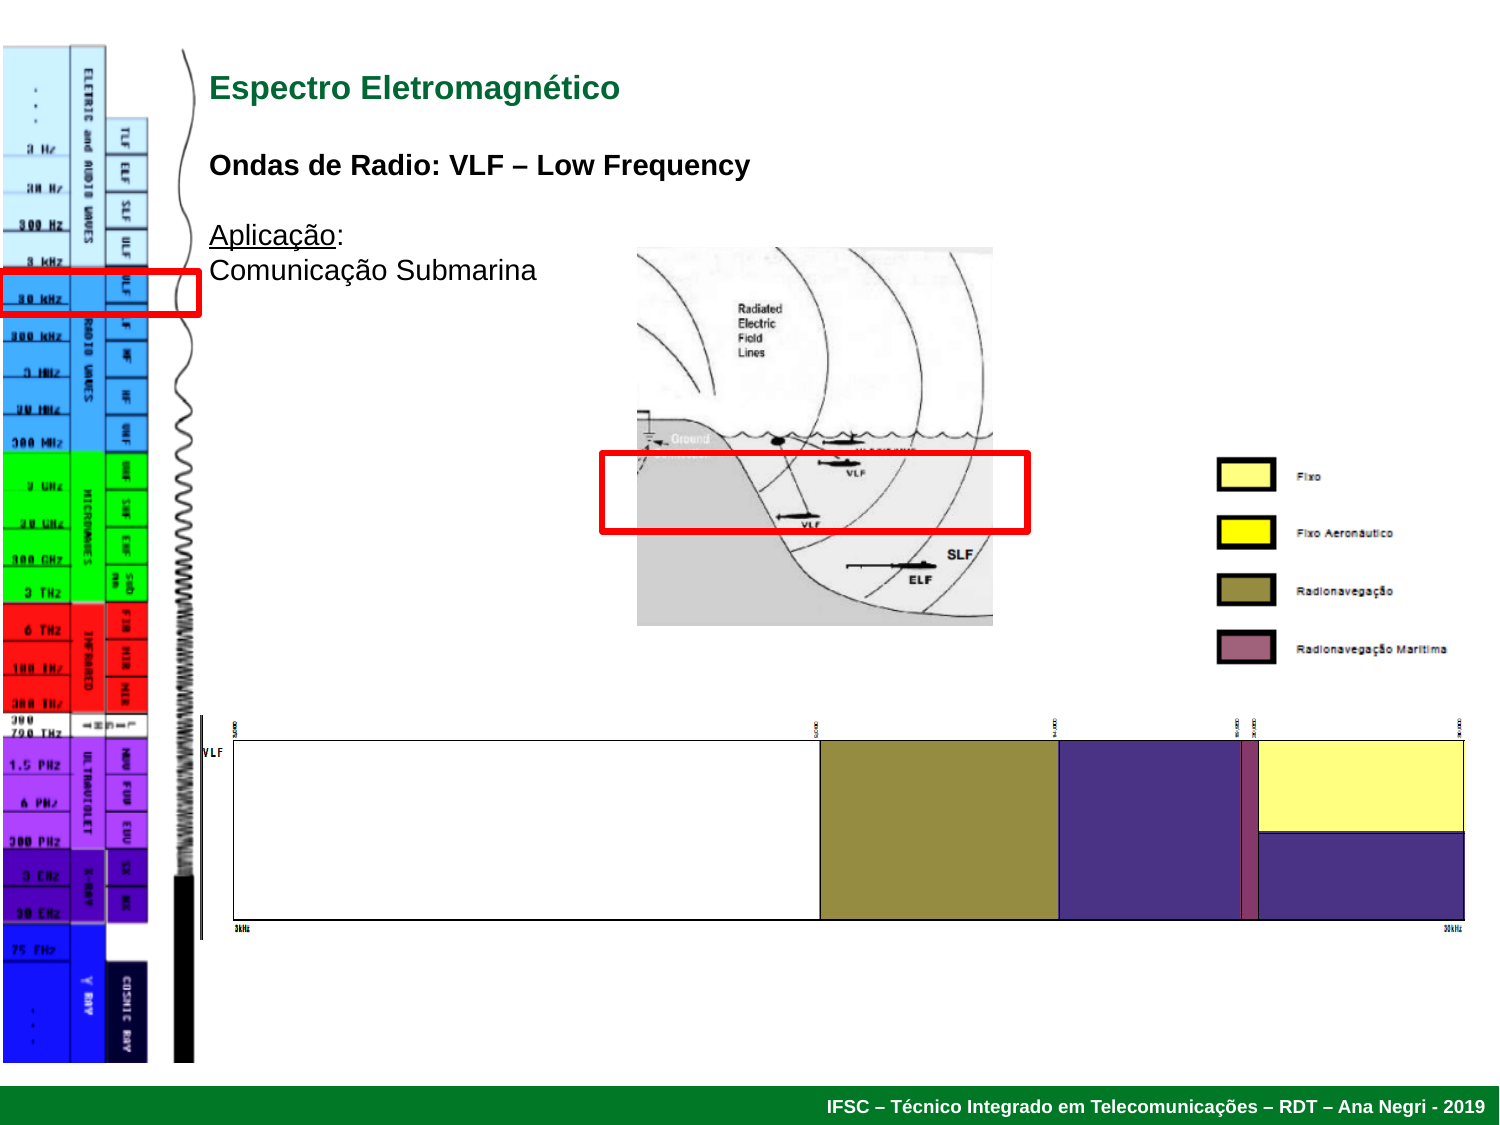

Espectro Eletromagnético
Ondas de Radio: VLF – Low Frequency
Aplicação:
Comunicação Submarina
Atribuição:
ção
IFSC – Técnico Integrado em Telecomunicações – RDT – Ana Negri - 2019